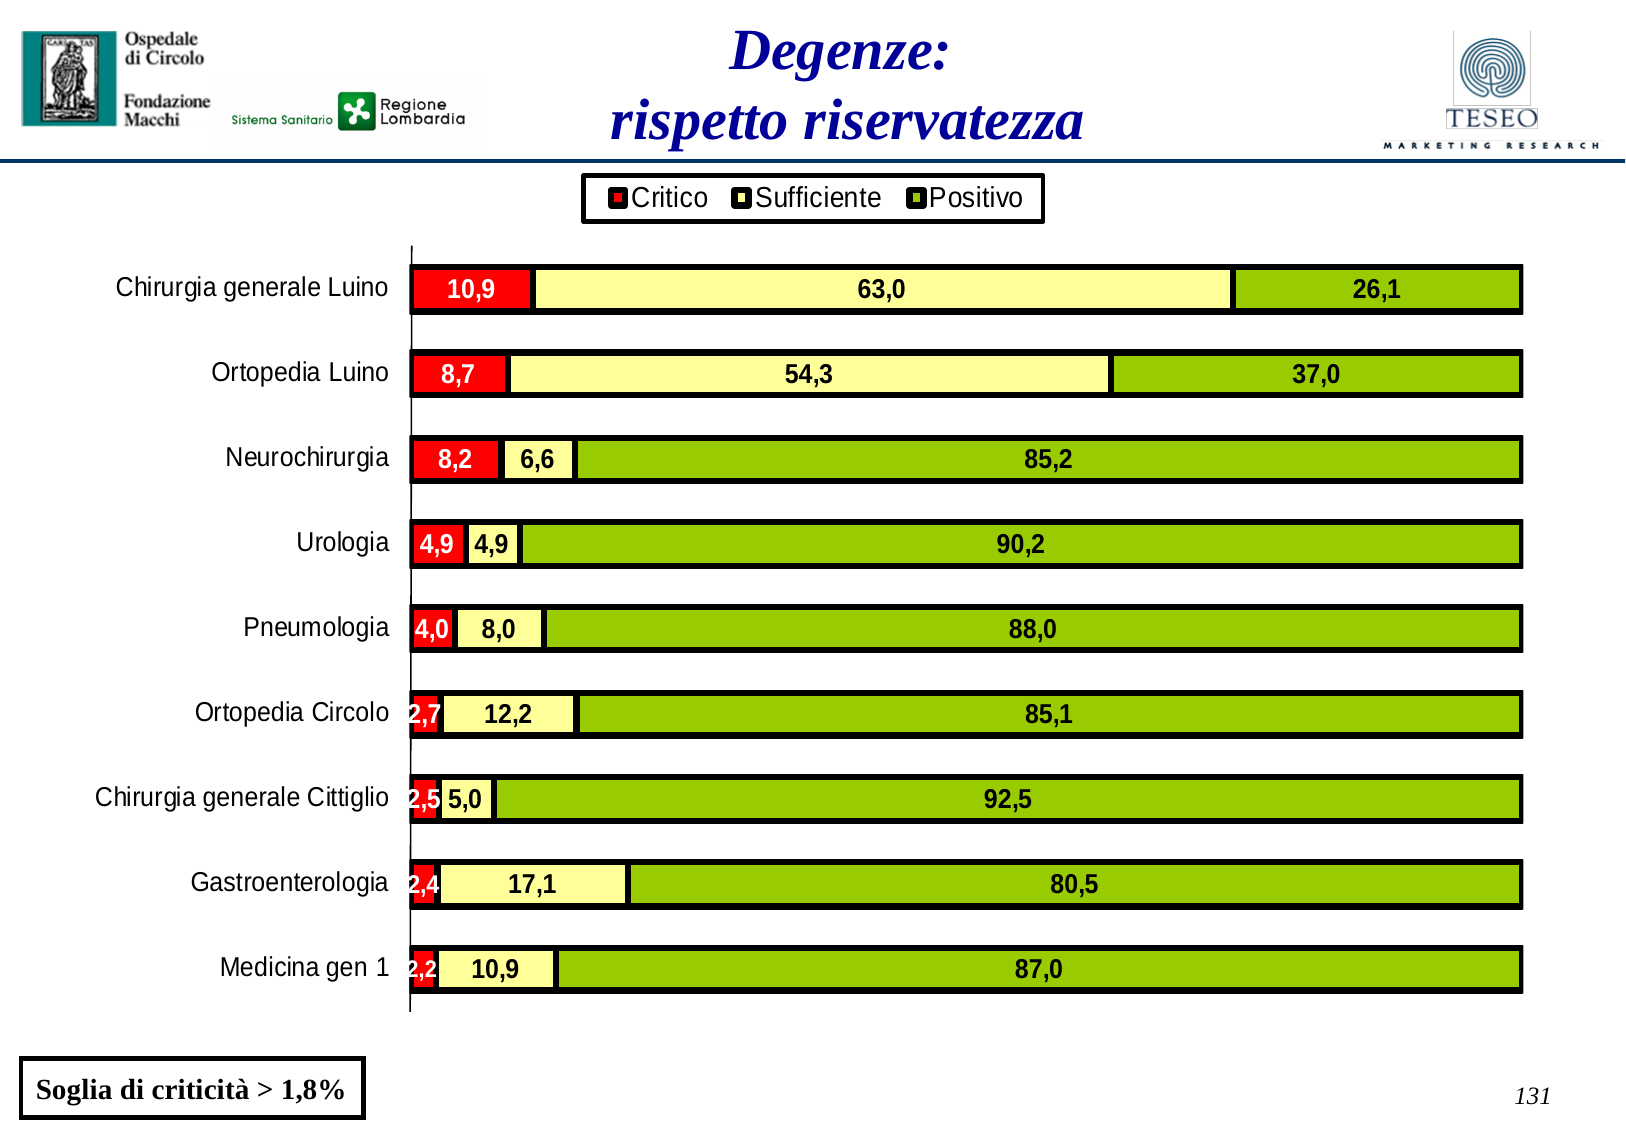

Degenze:
rispetto riservatezza
Soglia di criticità > 1,8%